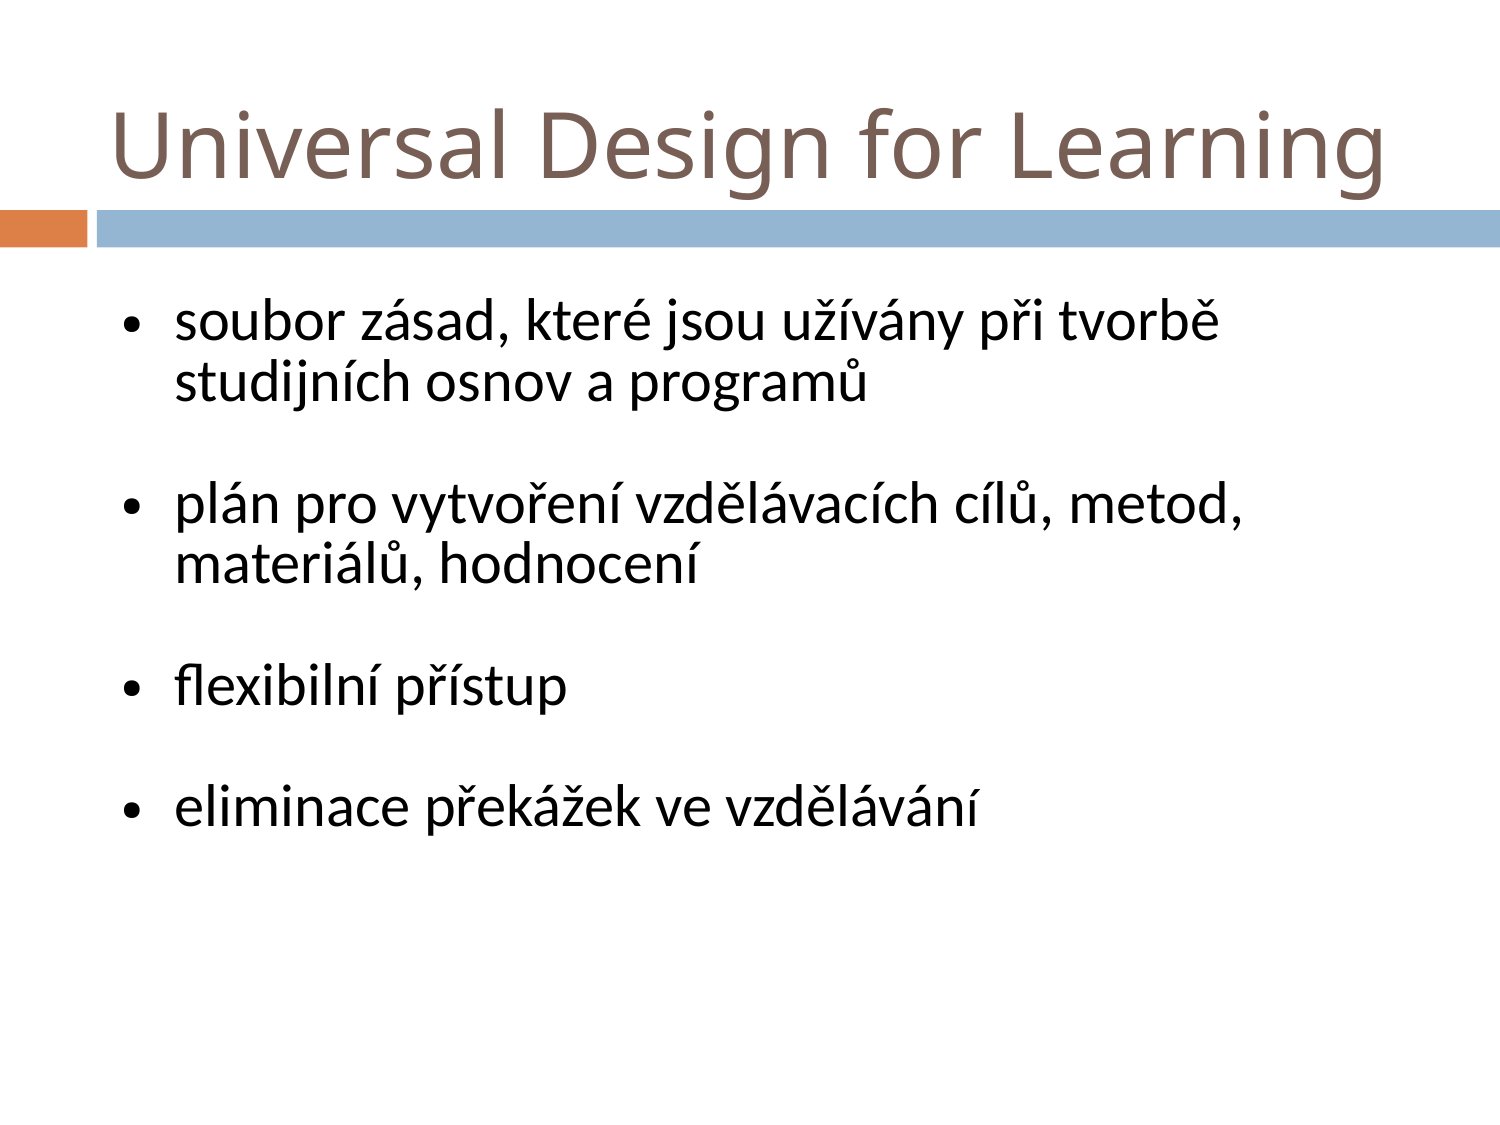

# Universal Design for Learning
soubor zásad, které jsou užívány při tvorbě studijních osnov a programů
plán pro vytvoření vzdělávacích cílů, metod, materiálů, hodnocení
flexibilní přístup
eliminace překážek ve vzdělávání